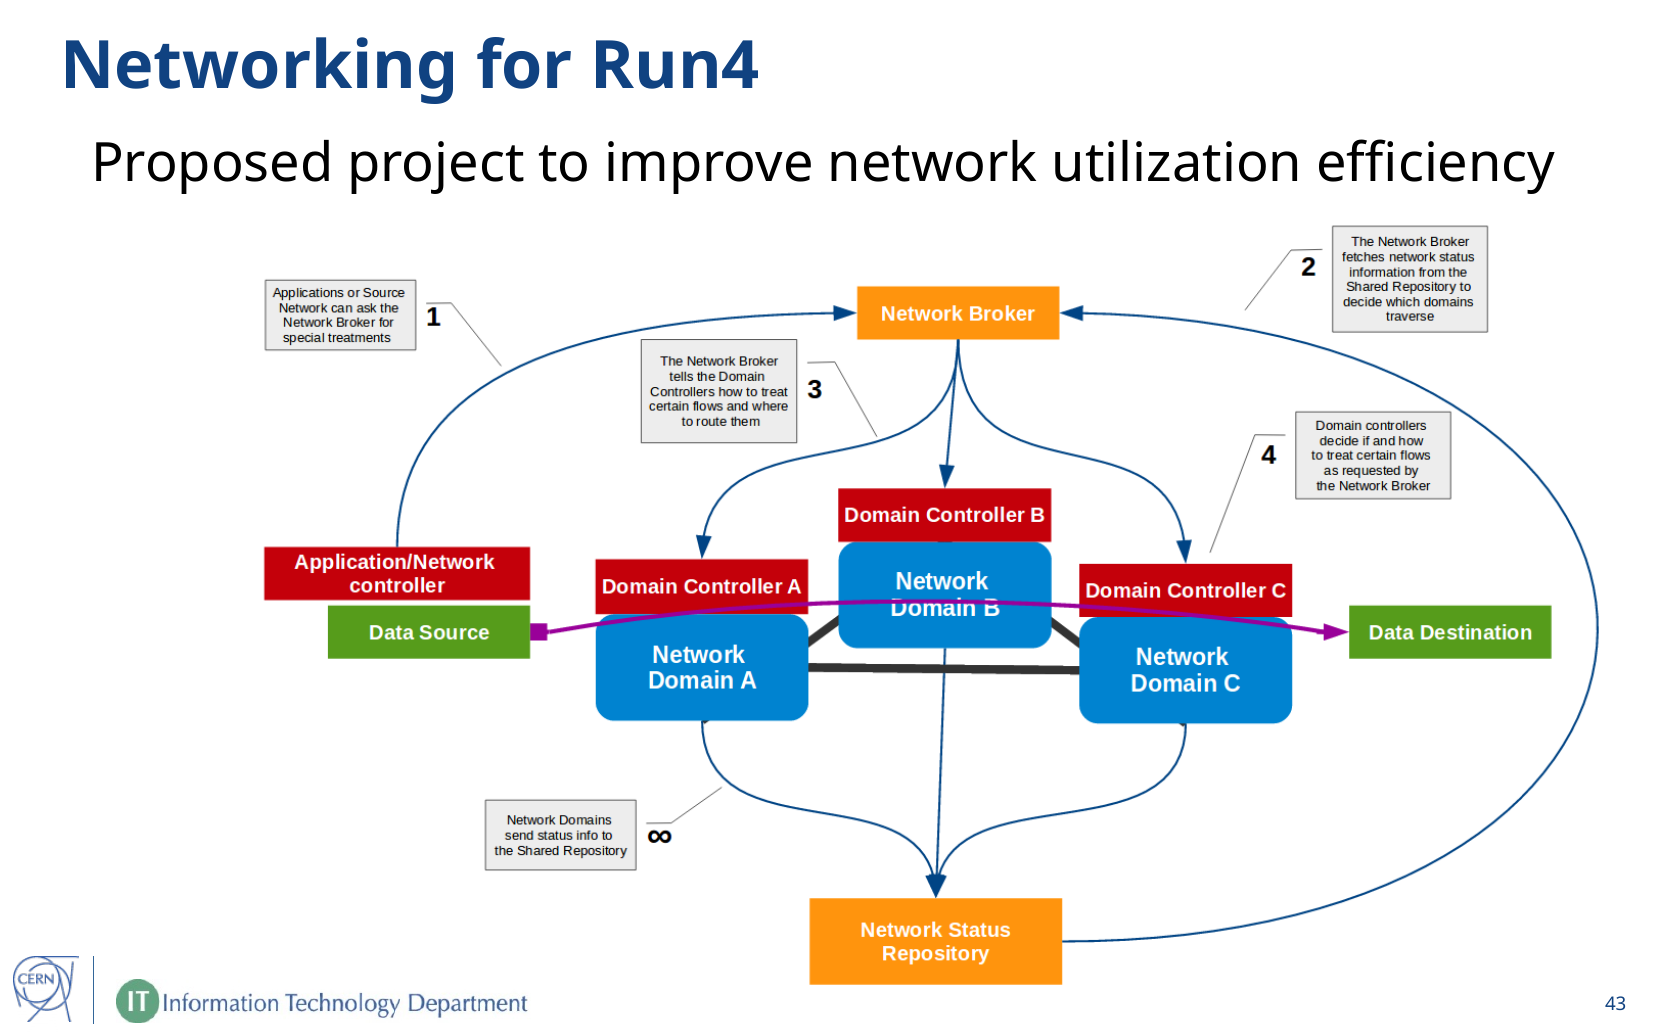

# Networking for Run4
Proposed project to improve network utilization efficiency